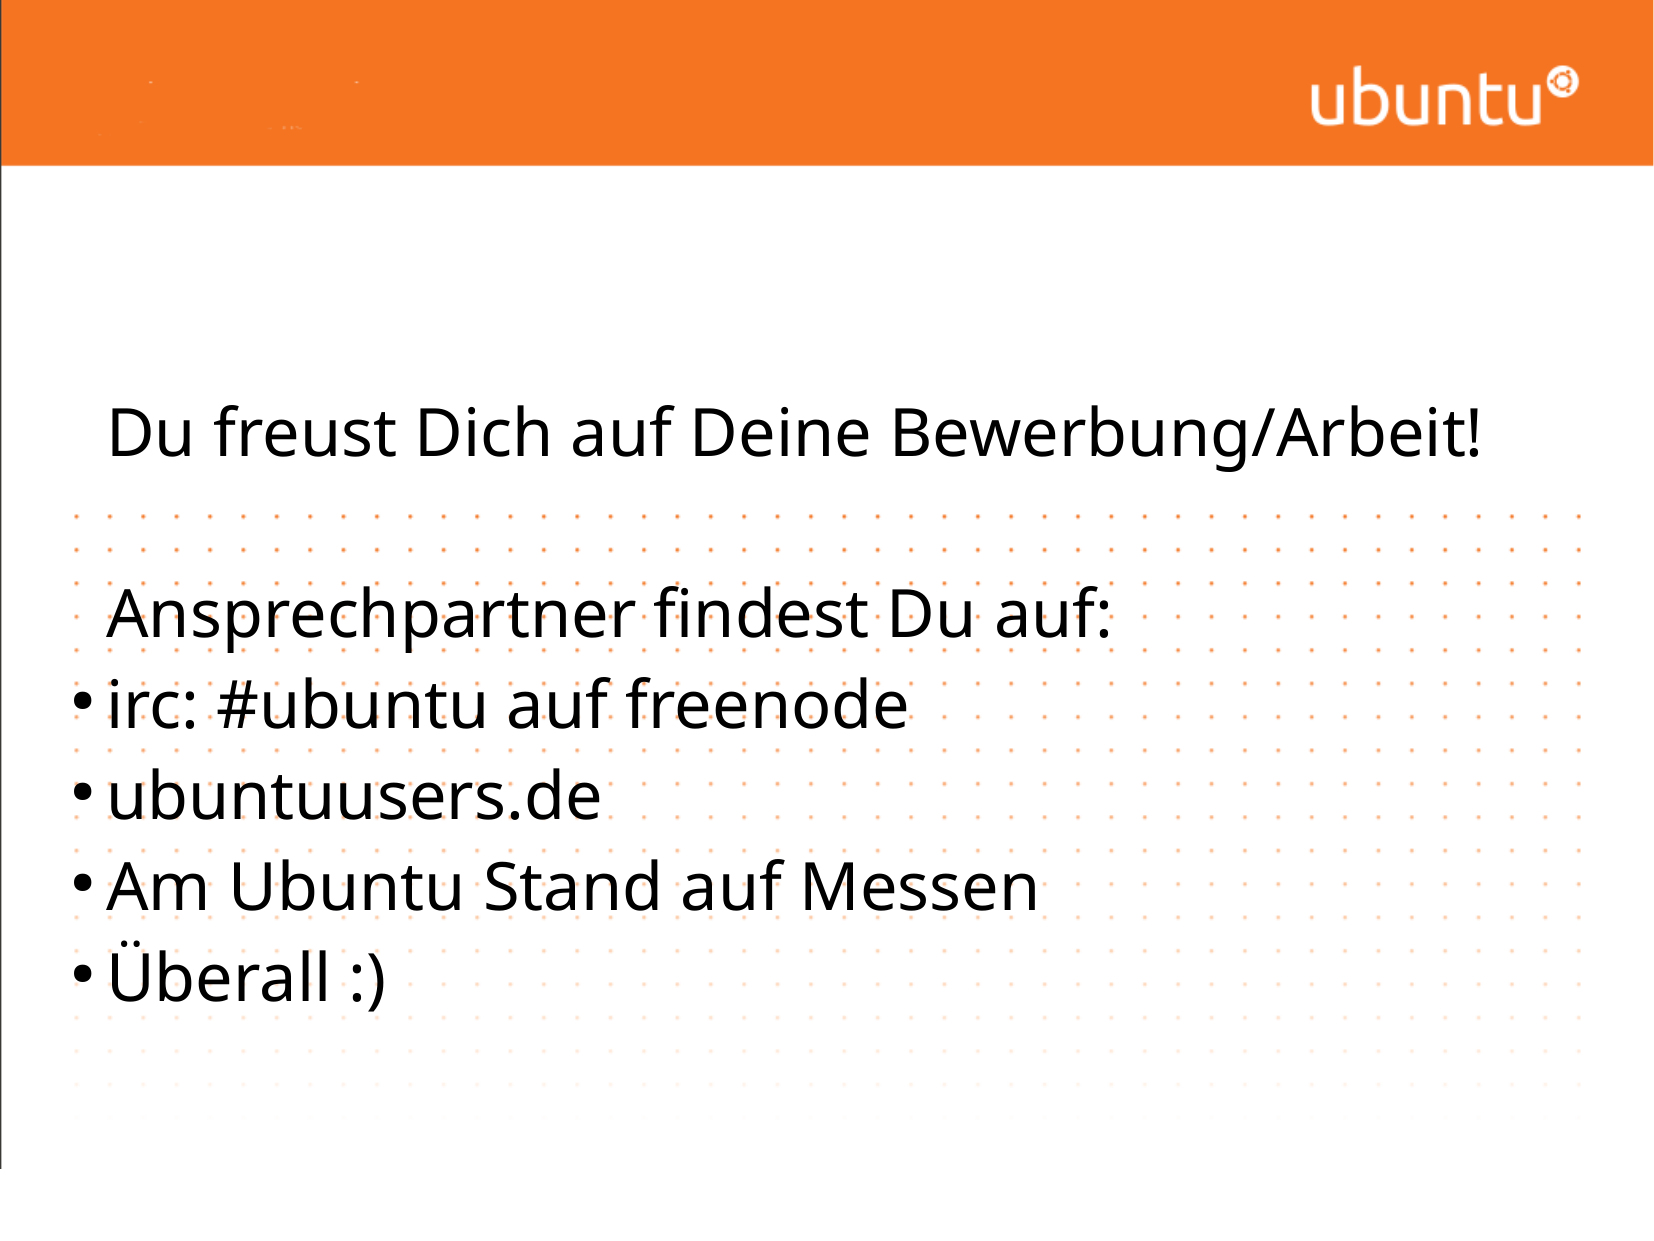

# Du freust Dich auf Deine Bewerbung/Arbeit!
Ansprechpartner findest Du auf:
irc: #ubuntu auf freenode
ubuntuusers.de
Am Ubuntu Stand auf Messen
Überall :)